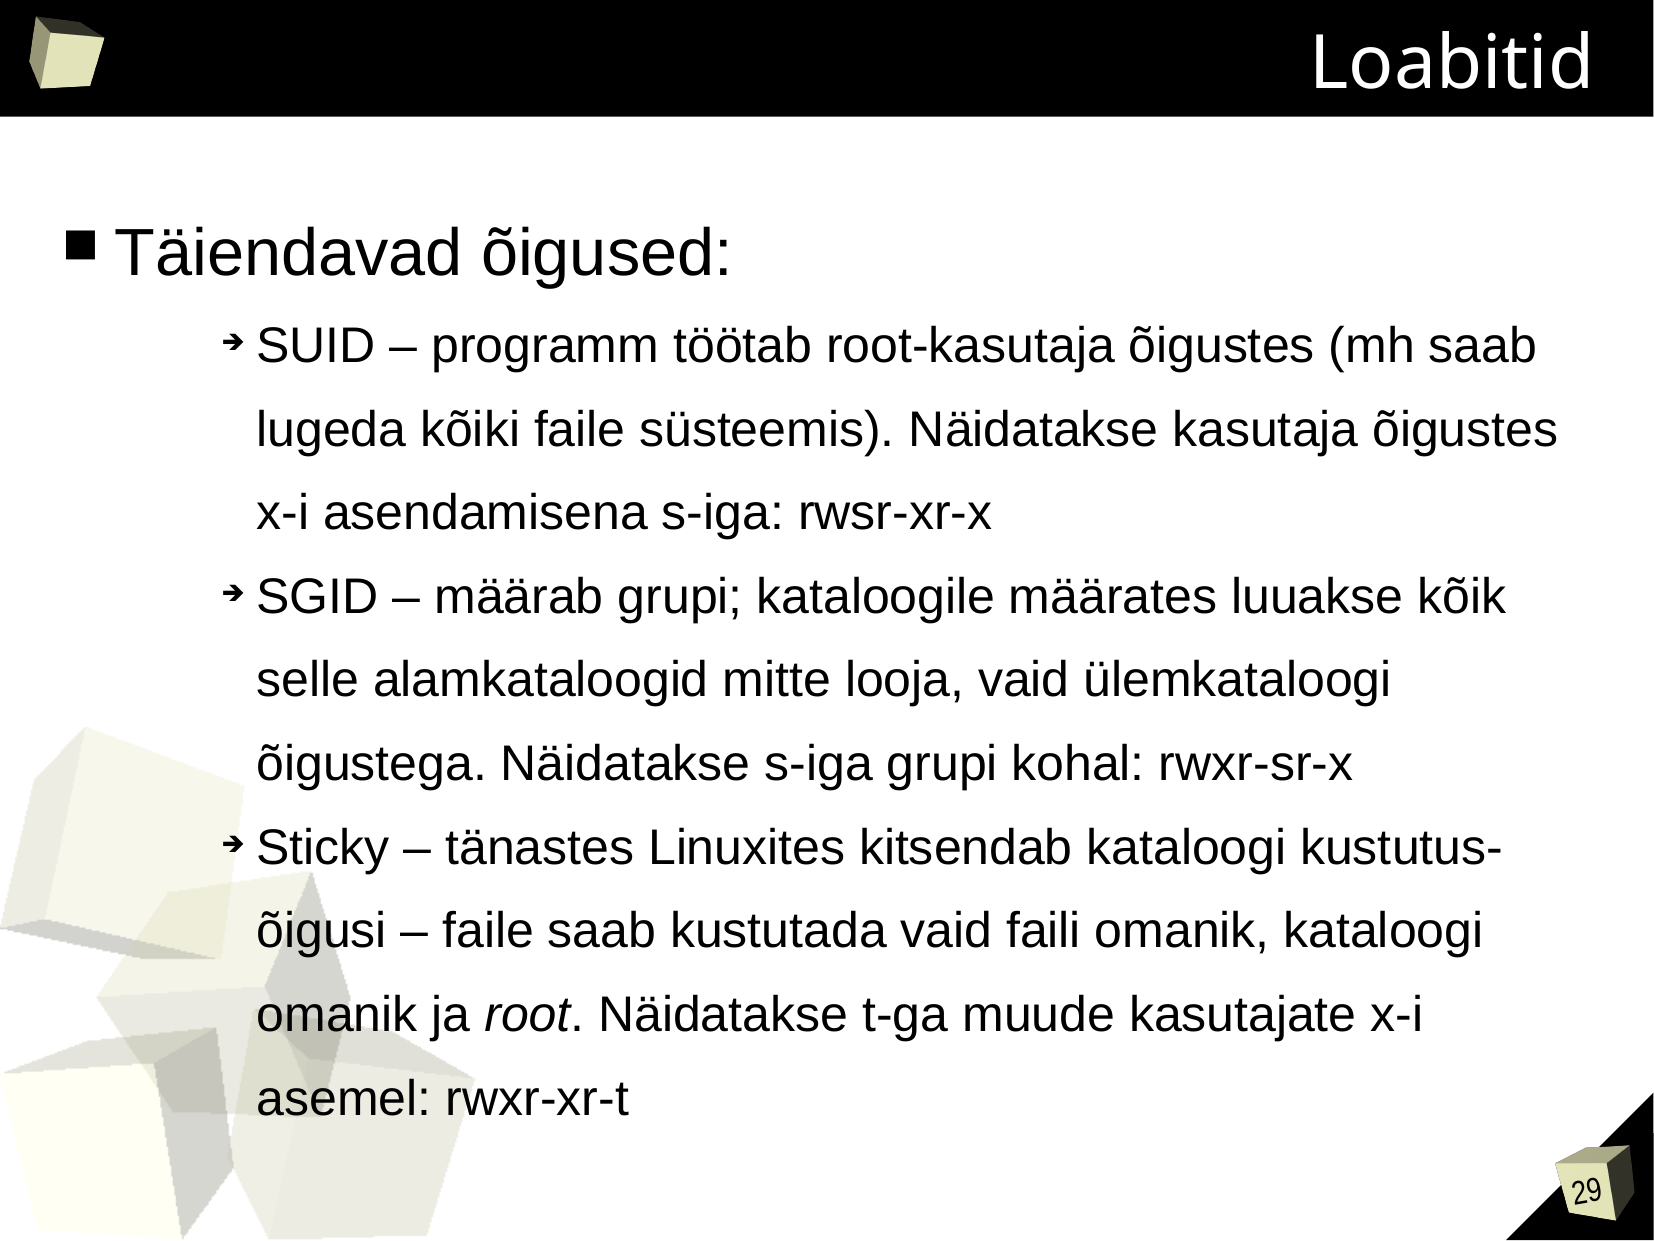

# Loabitid
Täiendavad õigused:
SUID – programm töötab root-kasutaja õigustes (mh saab lugeda kõiki faile süsteemis). Näidatakse kasutaja õigustes x-i asendamisena s-iga: rwsr-xr-x
SGID – määrab grupi; kataloogile määrates luuakse kõik selle alamkataloogid mitte looja, vaid ülemkataloogi õigustega. Näidatakse s-iga grupi kohal: rwxr-sr-x
Sticky – tänastes Linuxites kitsendab kataloogi kustutus-õigusi – faile saab kustutada vaid faili omanik, kataloogi omanik ja root. Näidatakse t-ga muude kasutajate x-i asemel: rwxr-xr-t